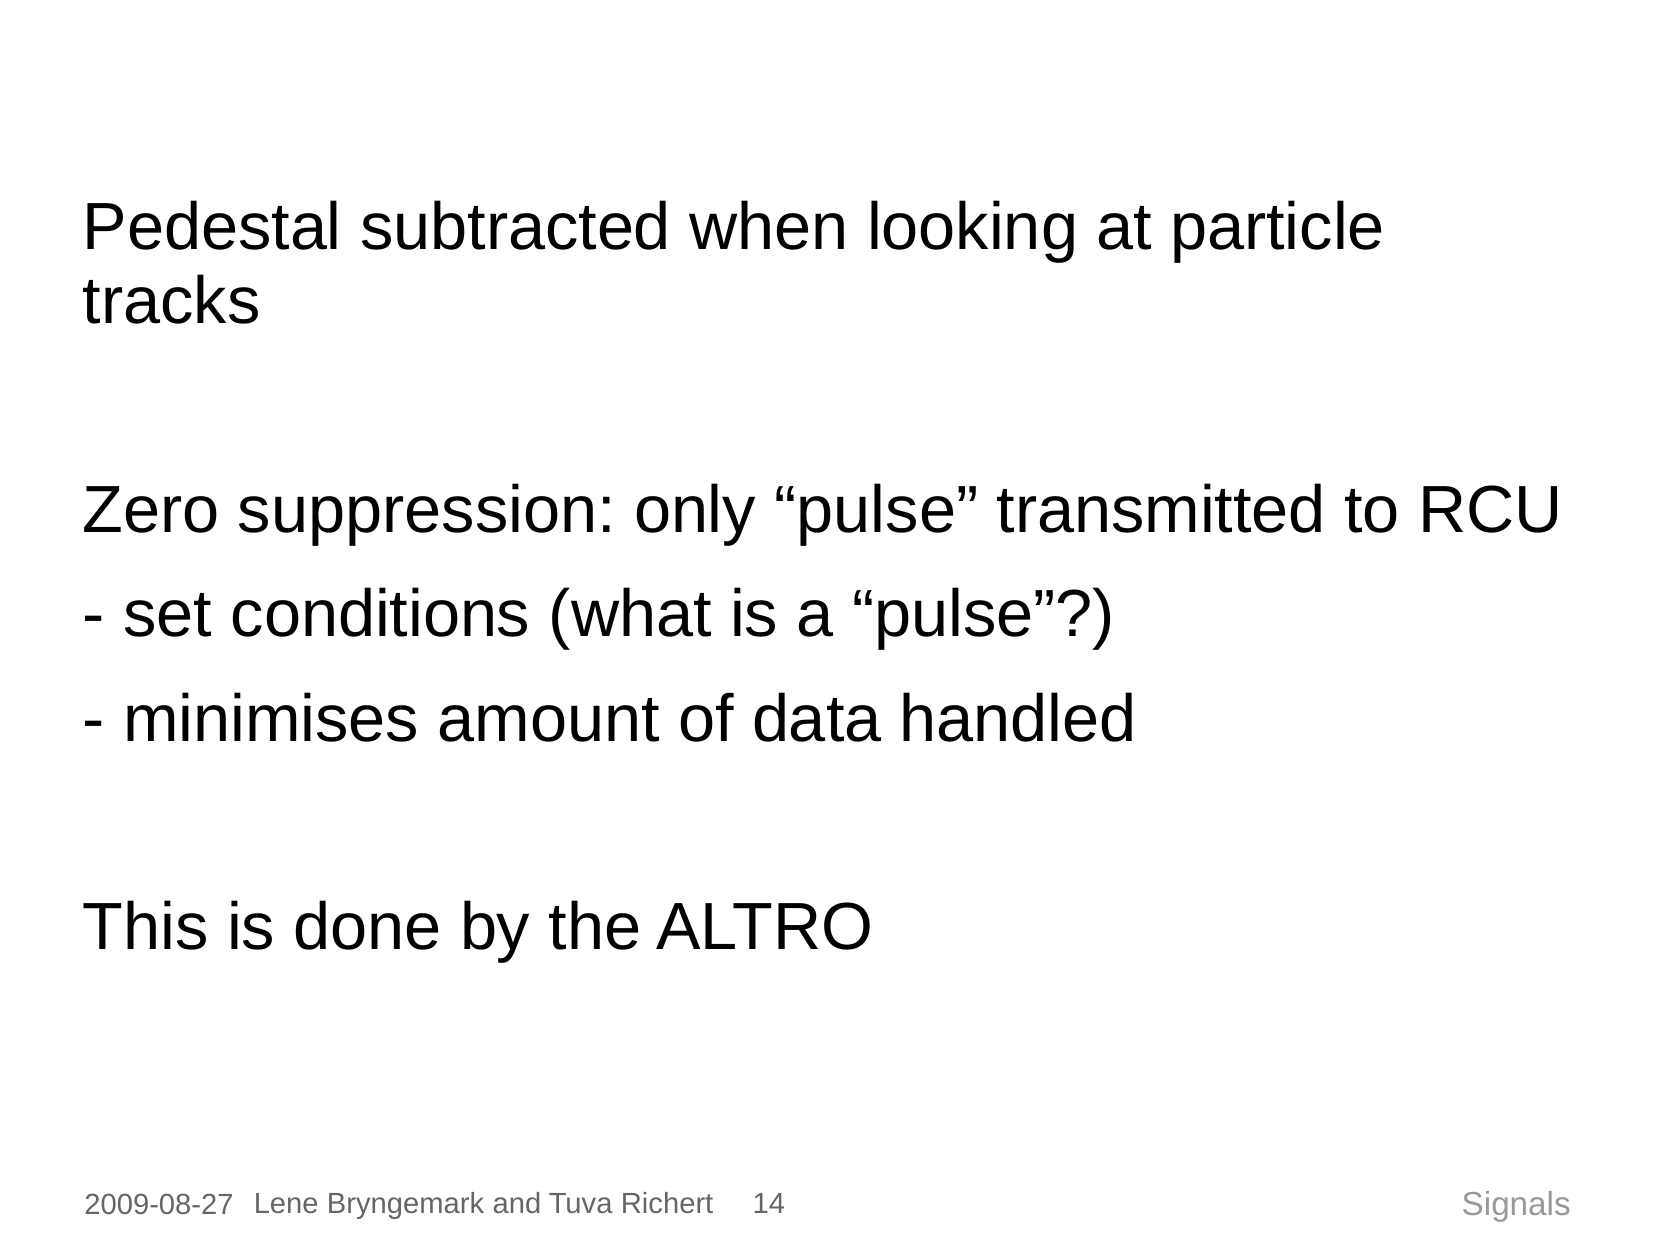

# Pedestal subtracted when looking at particle tracks
Zero suppression: only “pulse” transmitted to RCU
- set conditions (what is a “pulse”?)
- minimises amount of data handled
This is done by the ALTRO
Signals
Lene Bryngemark and Tuva Richert
14
2009-08-27